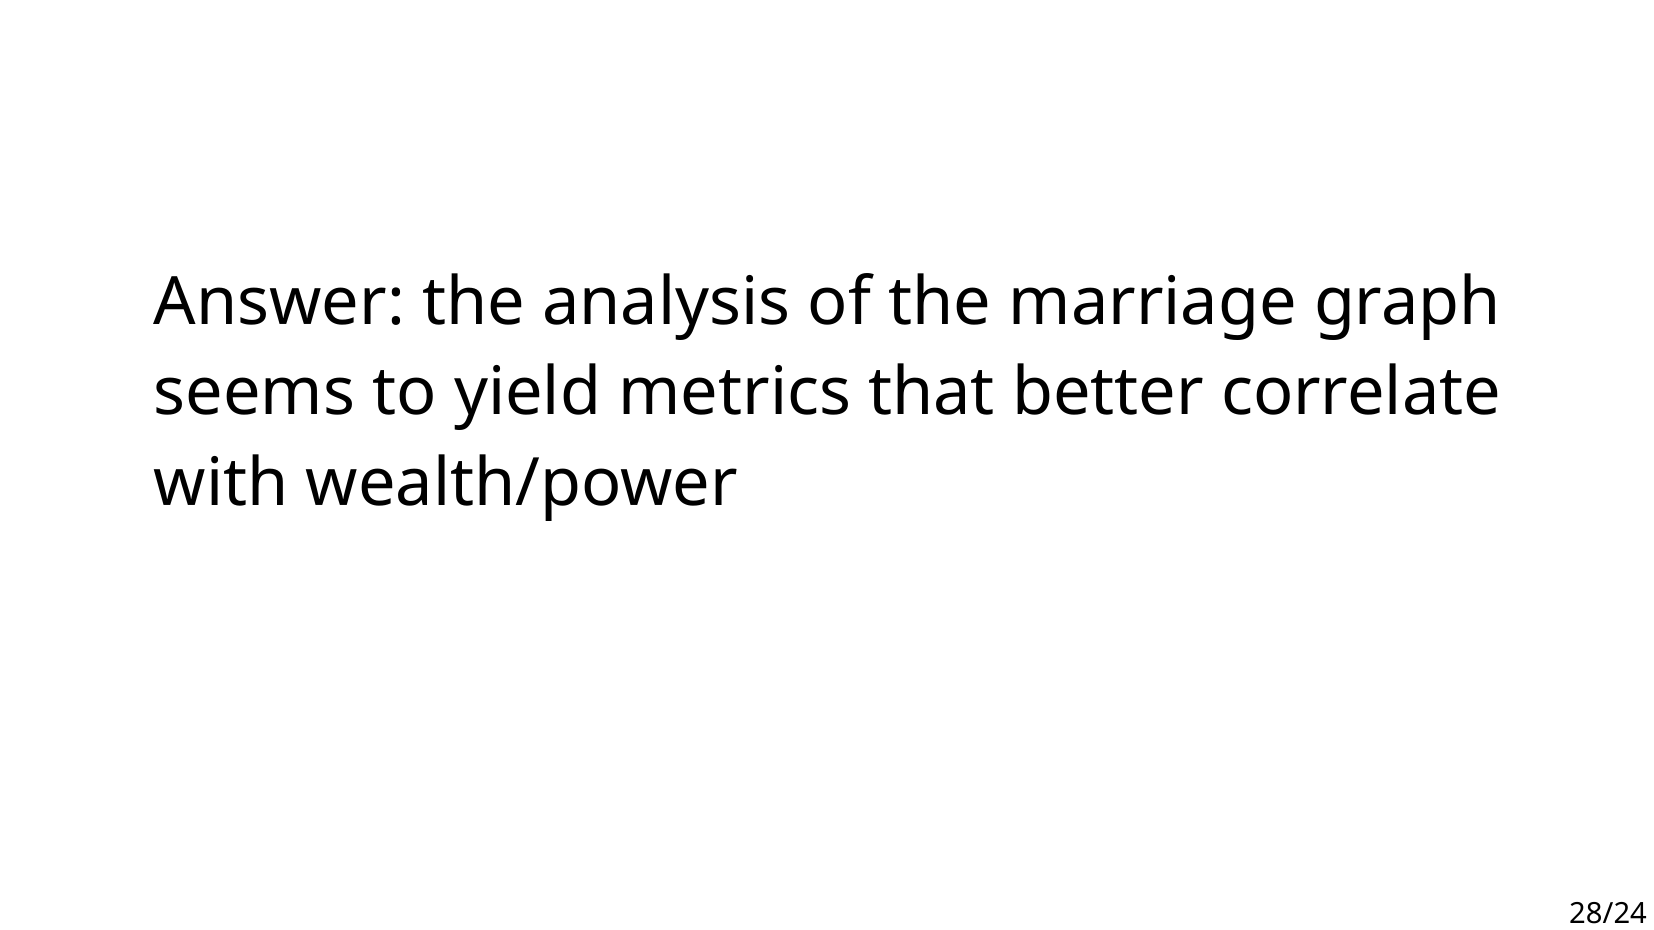

# Answer: the analysis of the marriage graph seems to yield metrics that better correlate with wealth/power
28